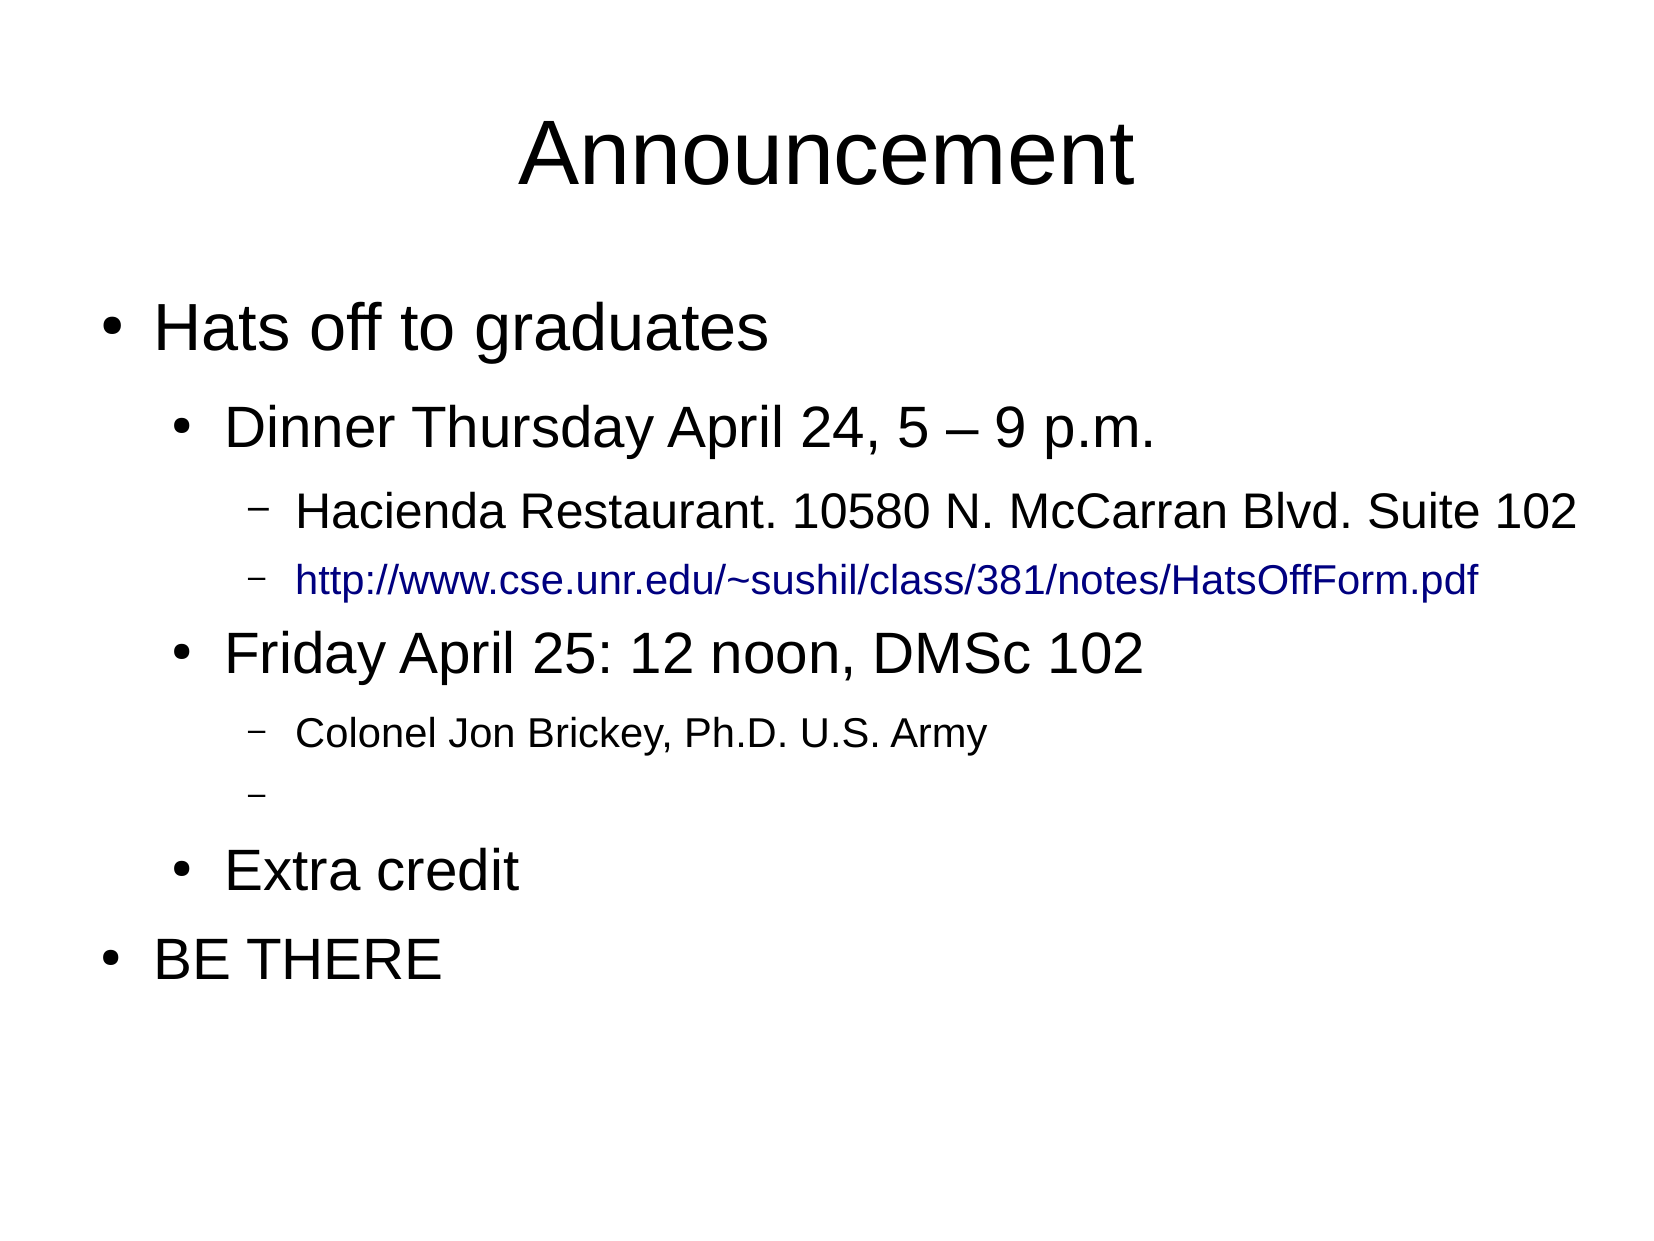

# Announcement
Hats off to graduates
Dinner Thursday April 24, 5 – 9 p.m.
Hacienda Restaurant. 10580 N. McCarran Blvd. Suite 102
http://www.cse.unr.edu/~sushil/class/381/notes/HatsOffForm.pdf
Friday April 25: 12 noon, DMSc 102
Colonel Jon Brickey, Ph.D. U.S. Army
Extra credit
BE THERE